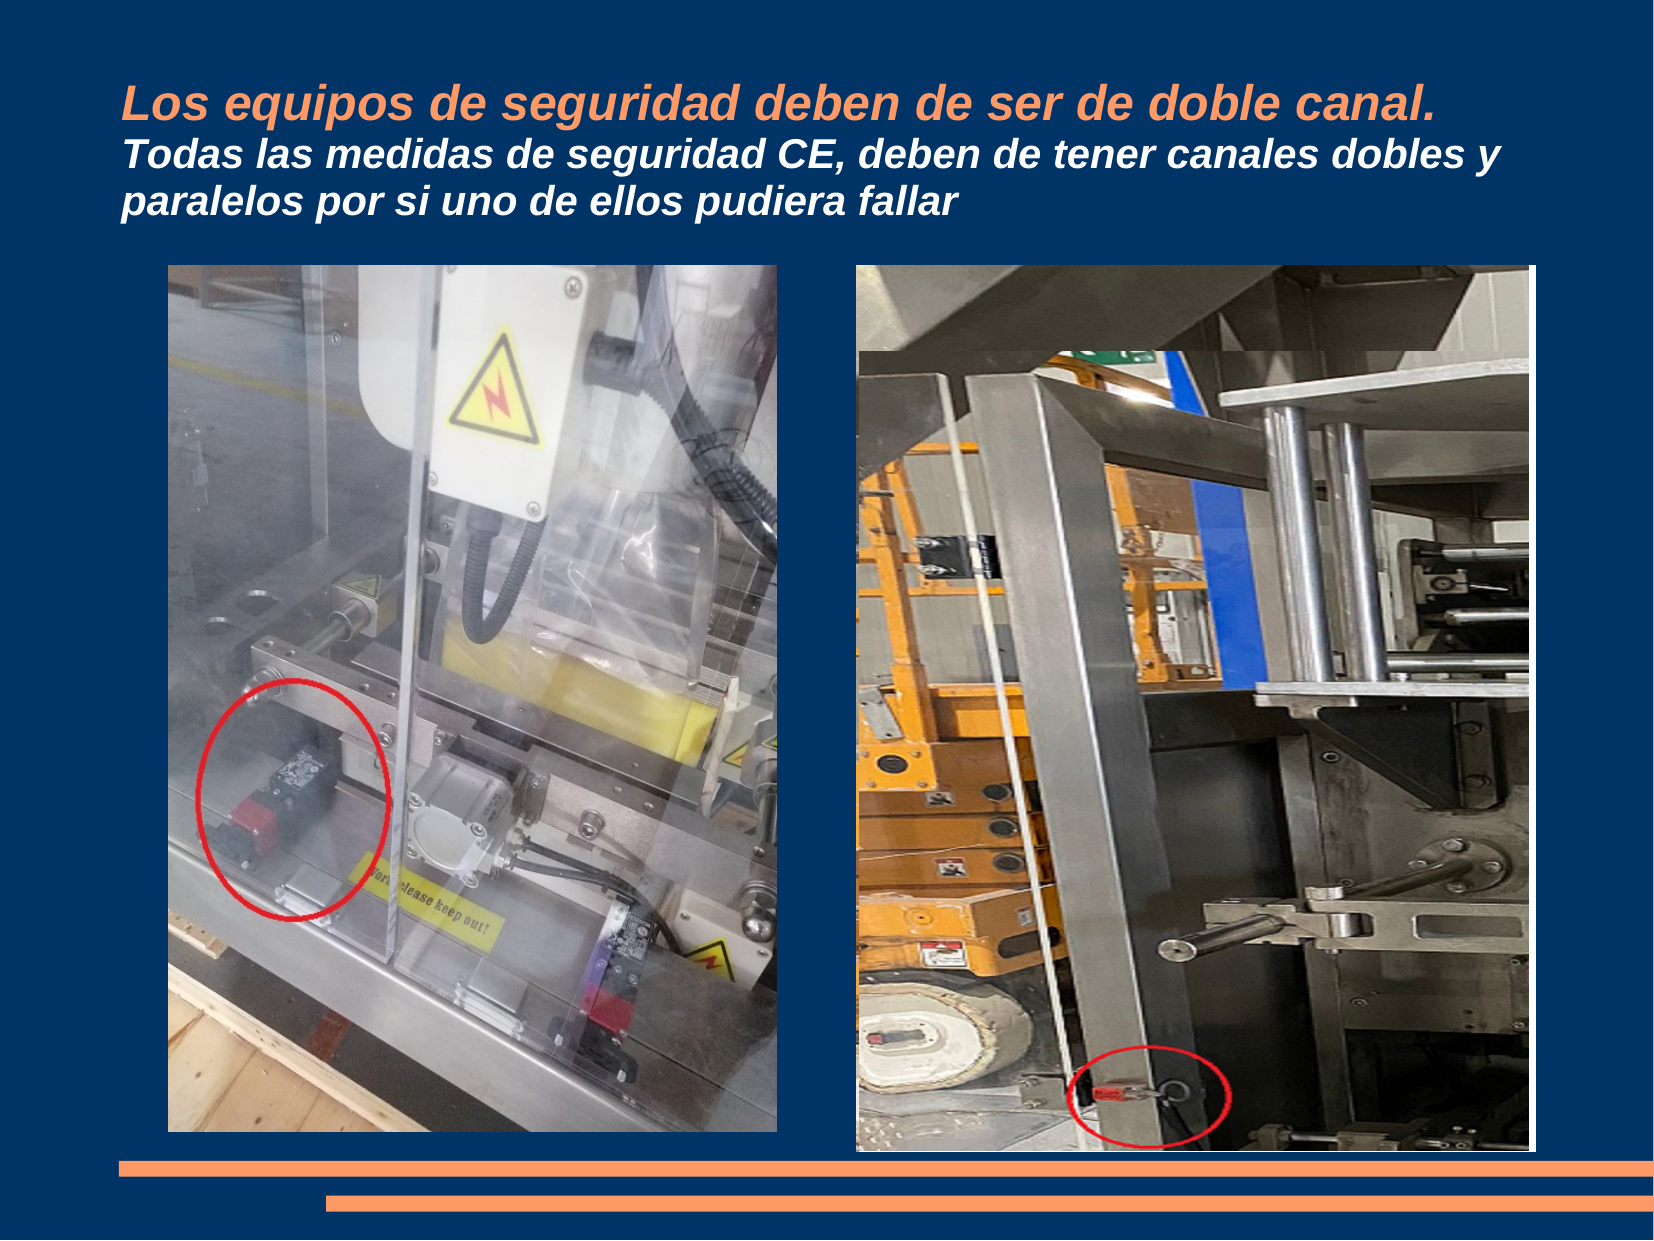

# Los equipos de seguridad deben de ser de doble canal. Todas las medidas de seguridad CE, deben de tener canales dobles y paralelos por si uno de ellos pudiera fallar